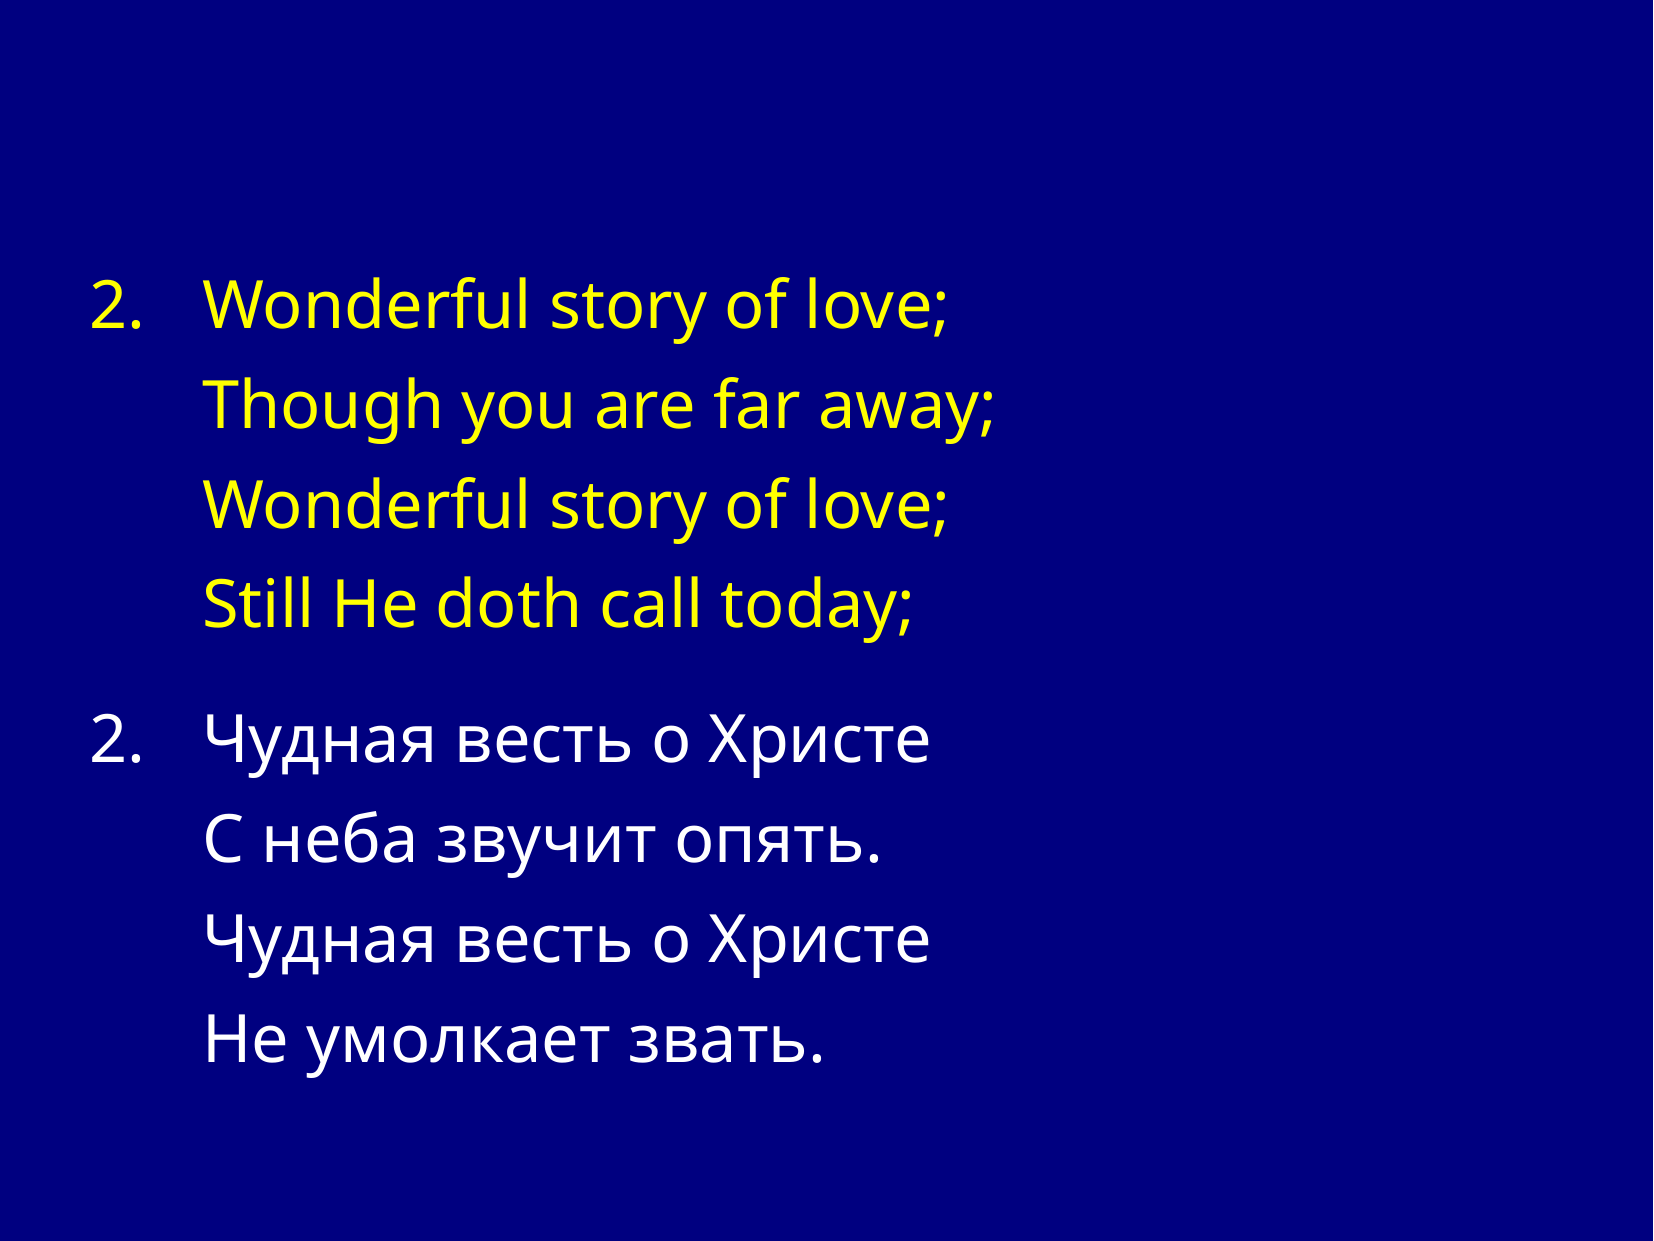

2.	Wonderful story of love;
	Though you are far away;
	Wonderful story of love;
	Still He doth call today;
2.	Чудная весть о Христе
	С неба звучит опять.
	Чудная весть о Христе
	Не умолкает звать.